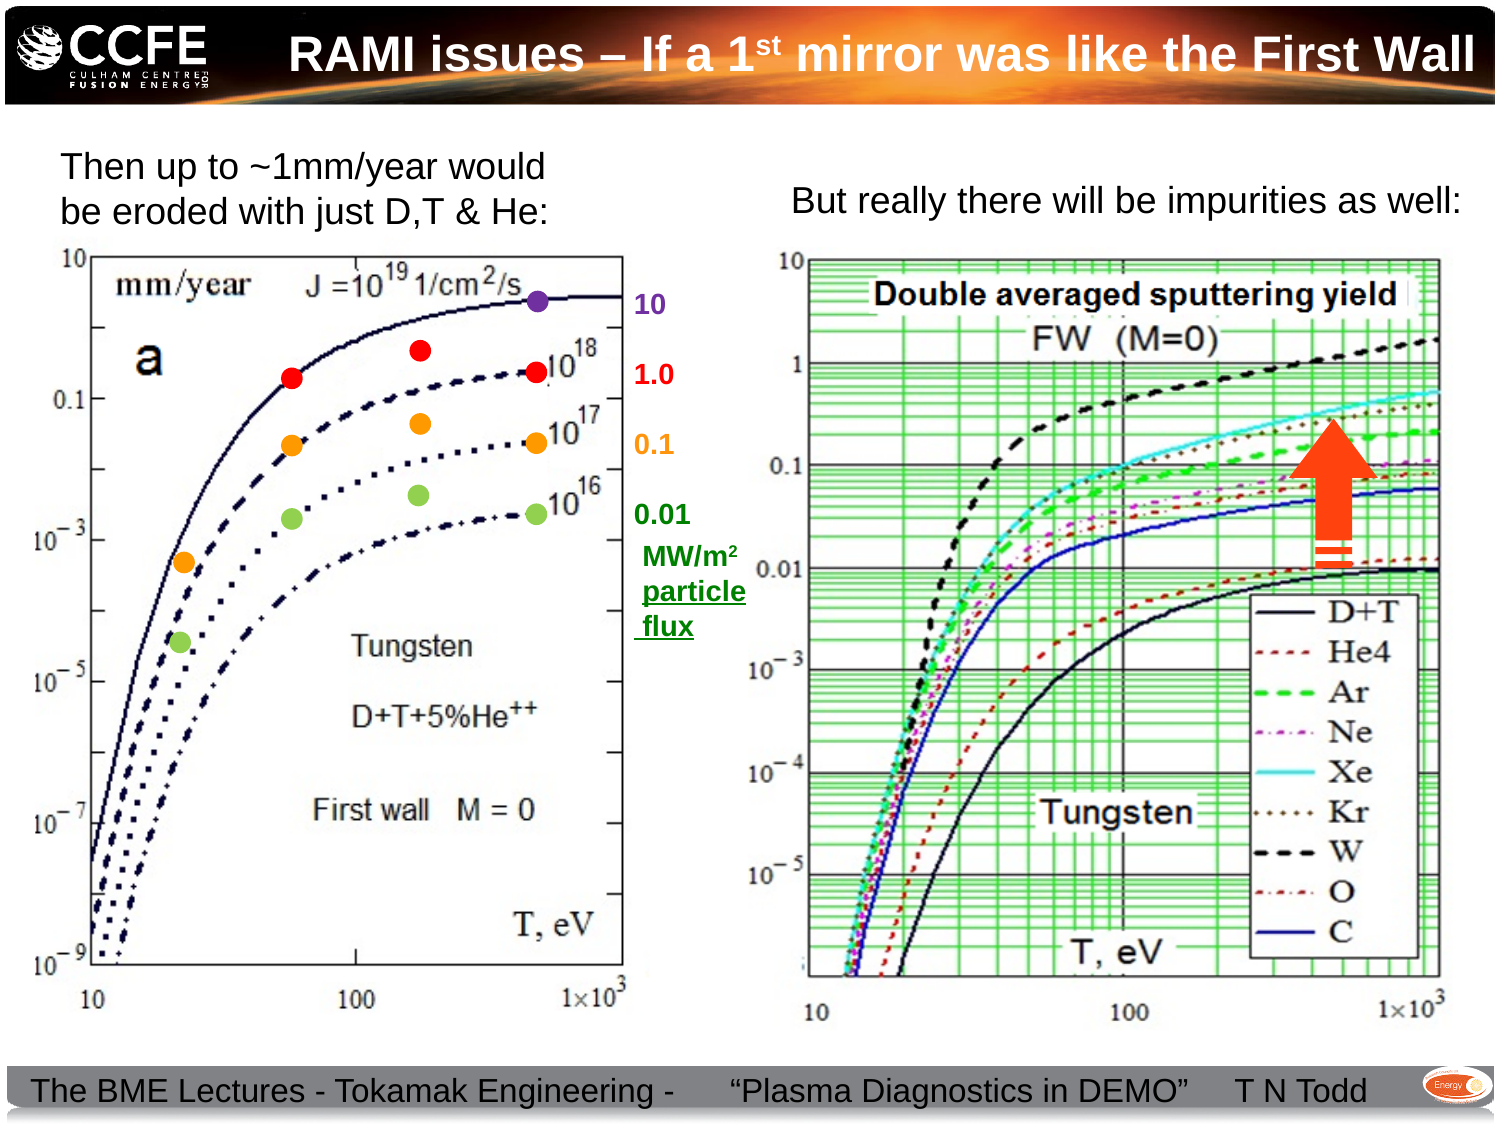

RAMI issues – If a 1st mirror was like the First Wall
Then up to ~1mm/year would be eroded with just D,T & He:
But really there will be impurities as well:
10
1.0
0.1
0.01
 MW/m2
 particle
 flux